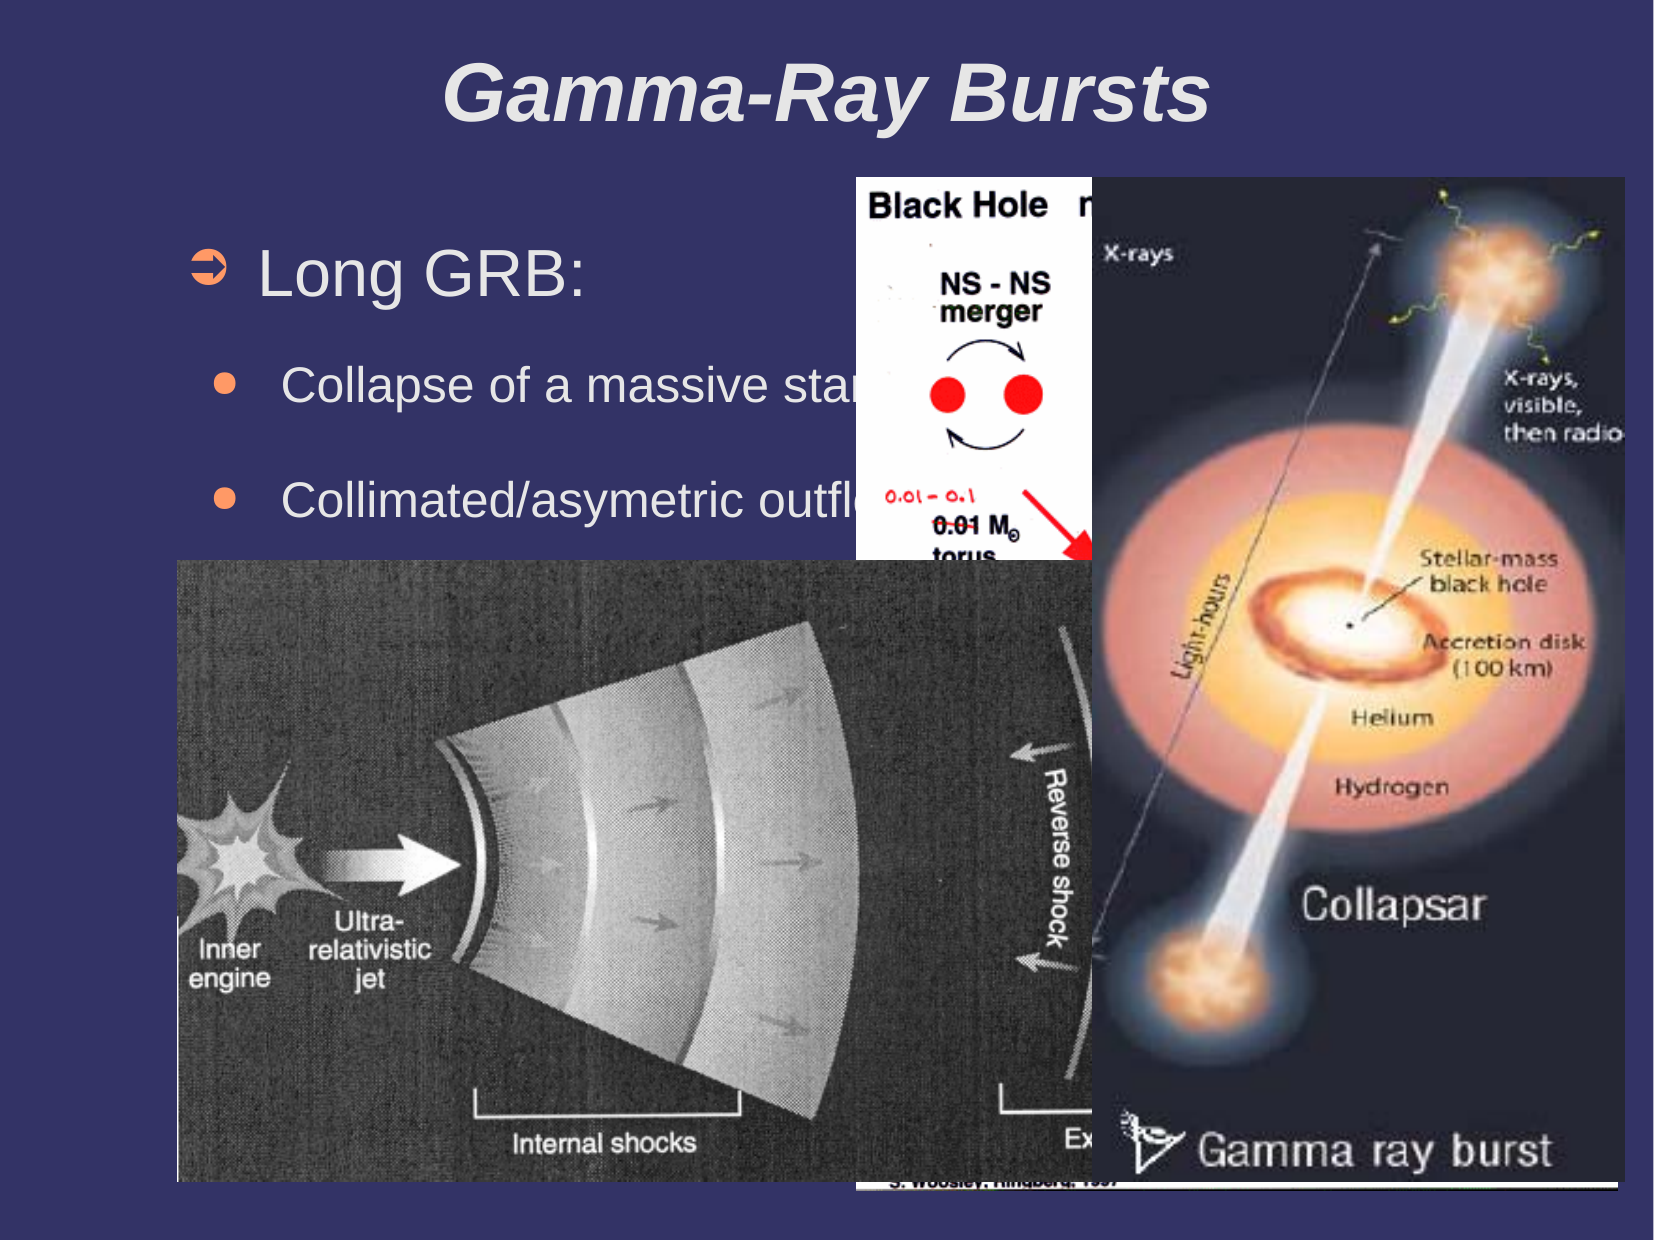

# Gamma-Ray Bursts
Long GRB:
Collapse of a massive star
Collimated/asymetric outflow
Massive = young → star formation regions
Short GRB:
Coalescence of NS
Magnetars / SGR